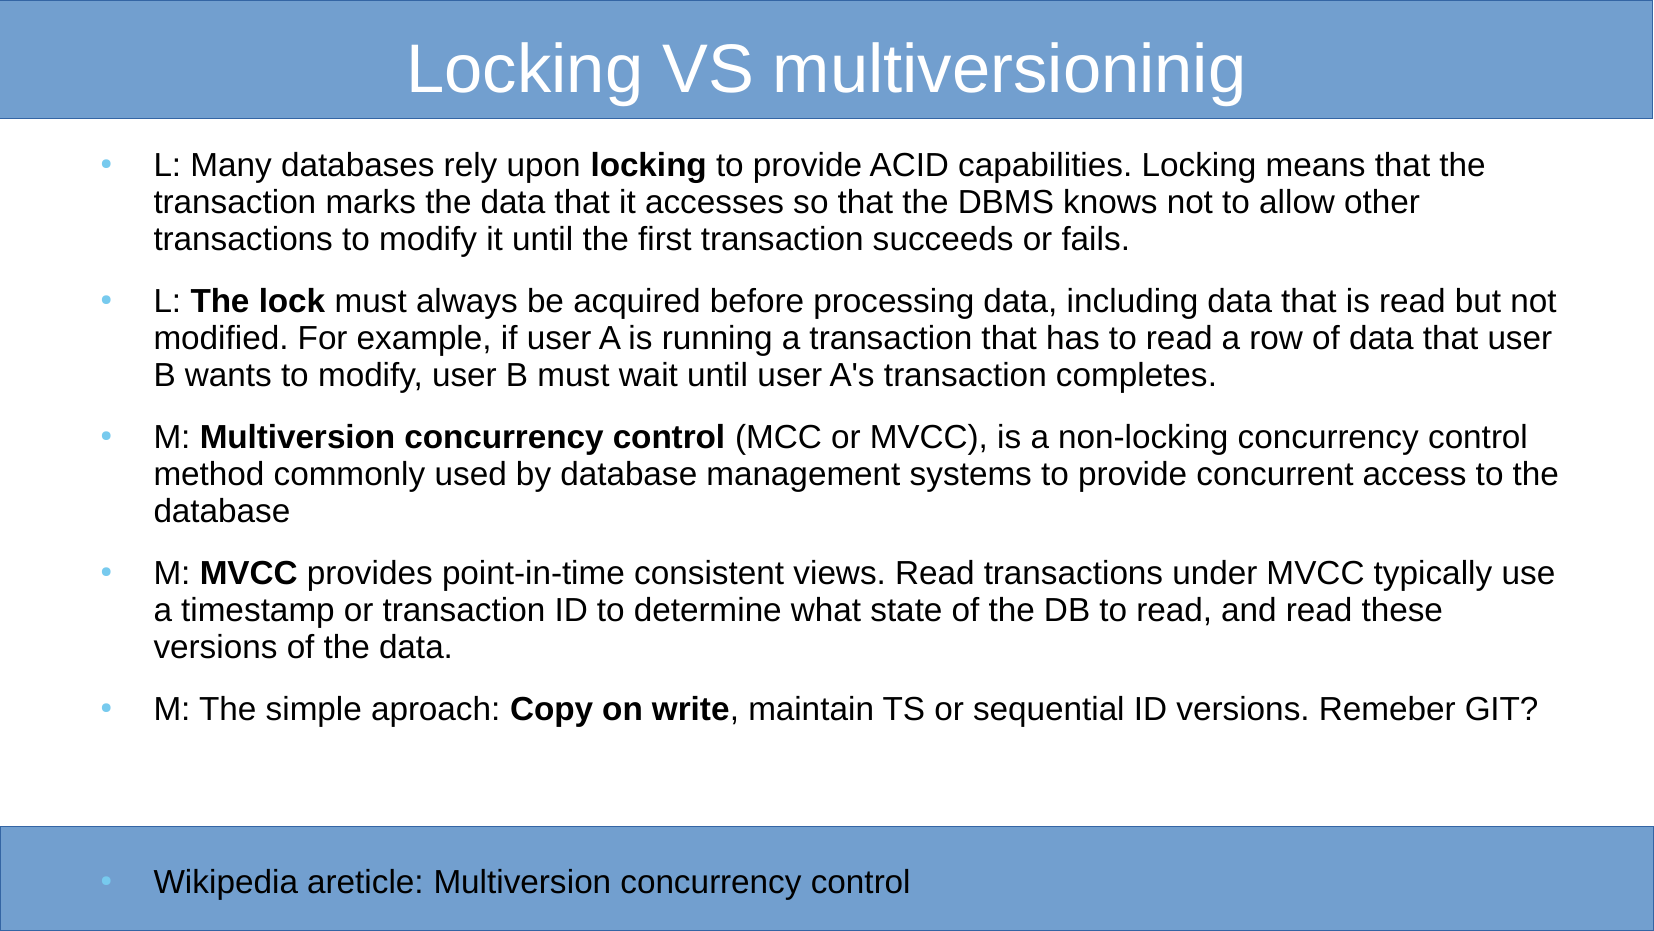

# Locking VS multiversioninig
L: Many databases rely upon locking to provide ACID capabilities. Locking means that the transaction marks the data that it accesses so that the DBMS knows not to allow other transactions to modify it until the first transaction succeeds or fails.
L: The lock must always be acquired before processing data, including data that is read but not modified. For example, if user A is running a transaction that has to read a row of data that user B wants to modify, user B must wait until user A's transaction completes.
M: Multiversion concurrency control (MCC or MVCC), is a non-locking concurrency control method commonly used by database management systems to provide concurrent access to the database
M: MVCC provides point-in-time consistent views. Read transactions under MVCC typically use a timestamp or transaction ID to determine what state of the DB to read, and read these versions of the data.
M: The simple aproach: Copy on write, maintain TS or sequential ID versions. Remeber GIT?
Wikipedia areticle: Multiversion concurrency control